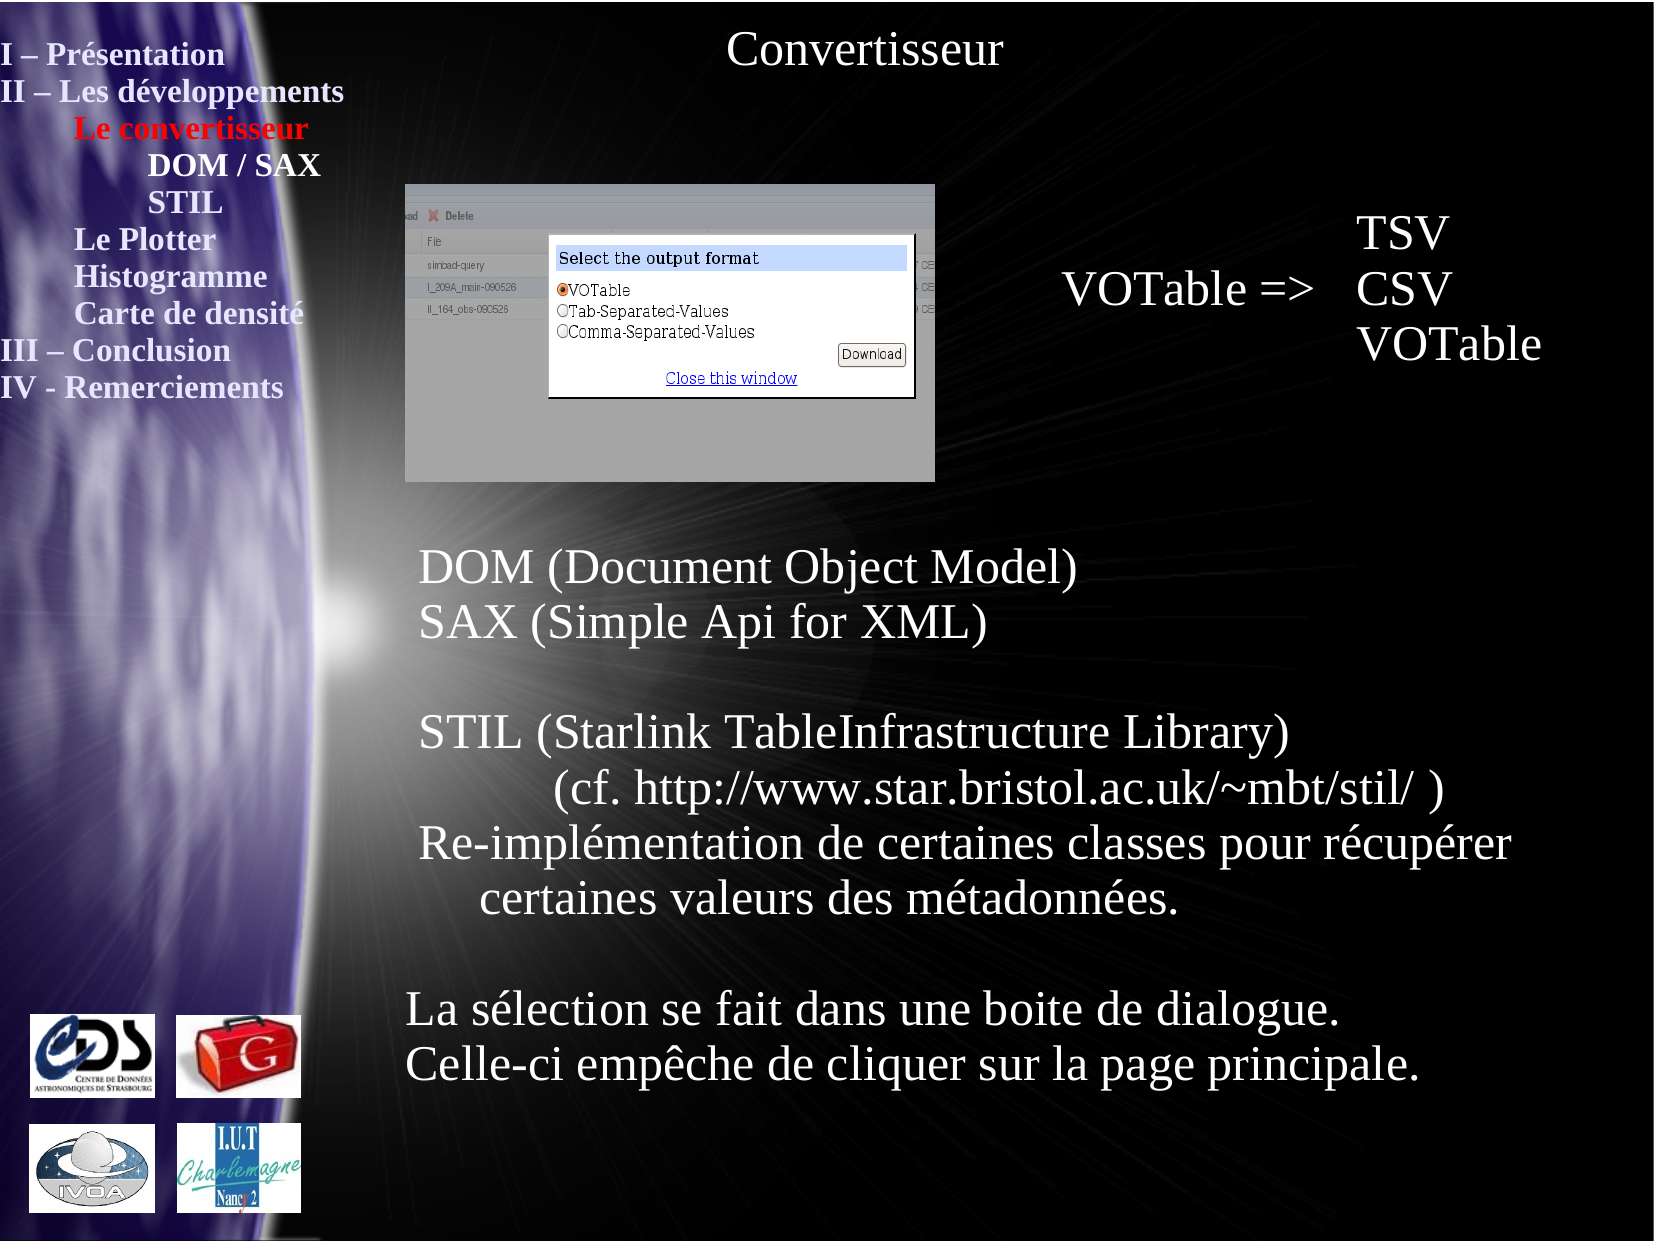

# I – Présentation II – Les développements Le convertisseur DOM / SAX STIL Le Plotter Histogramme Carte de densité III – Conclusion IV - Remerciements
Convertisseur
		 TSV
VOTable =>	CSV
				VOTable
 DOM (Document Object Model)
 SAX (Simple Api for XML)
 STIL (Starlink TableInfrastructure Library)
		(cf. http://www.star.bristol.ac.uk/~mbt/stil/ )
 Re-implémentation de certaines classes pour récupérer 	certaines valeurs des métadonnées.
La sélection se fait dans une boite de dialogue.
Celle-ci empêche de cliquer sur la page principale.